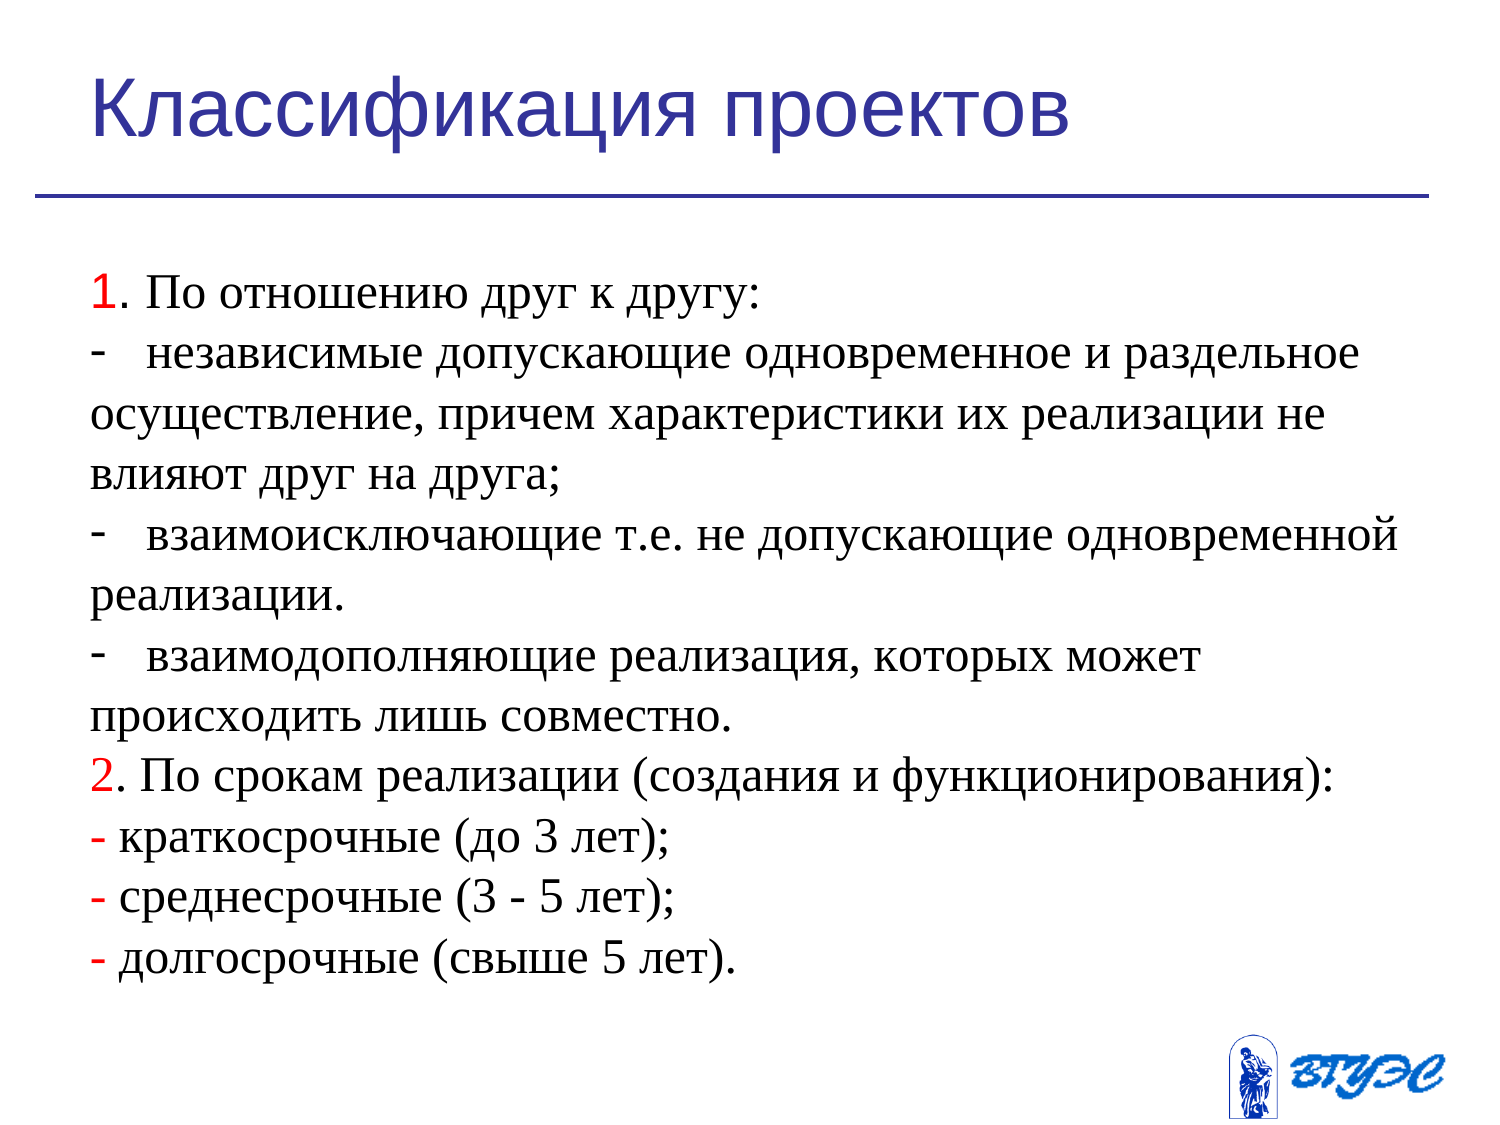

# Классификация проектов
1. По отношению друг к другу:
независимые допускающие одновременное и раздельное
осуществление, причем характеристики их реализации не
влияют друг на друга;
взаимоисключающие т.е. не допускающие одновременной
реализации.
взаимодополняющие реализация, которых может
происходить лишь совместно.
2. По срокам реализации (создания и функционирования):
- краткосрочные (до 3 лет);
- среднесрочные (3 - 5 лет);
- долгосрочные (свыше 5 лет).